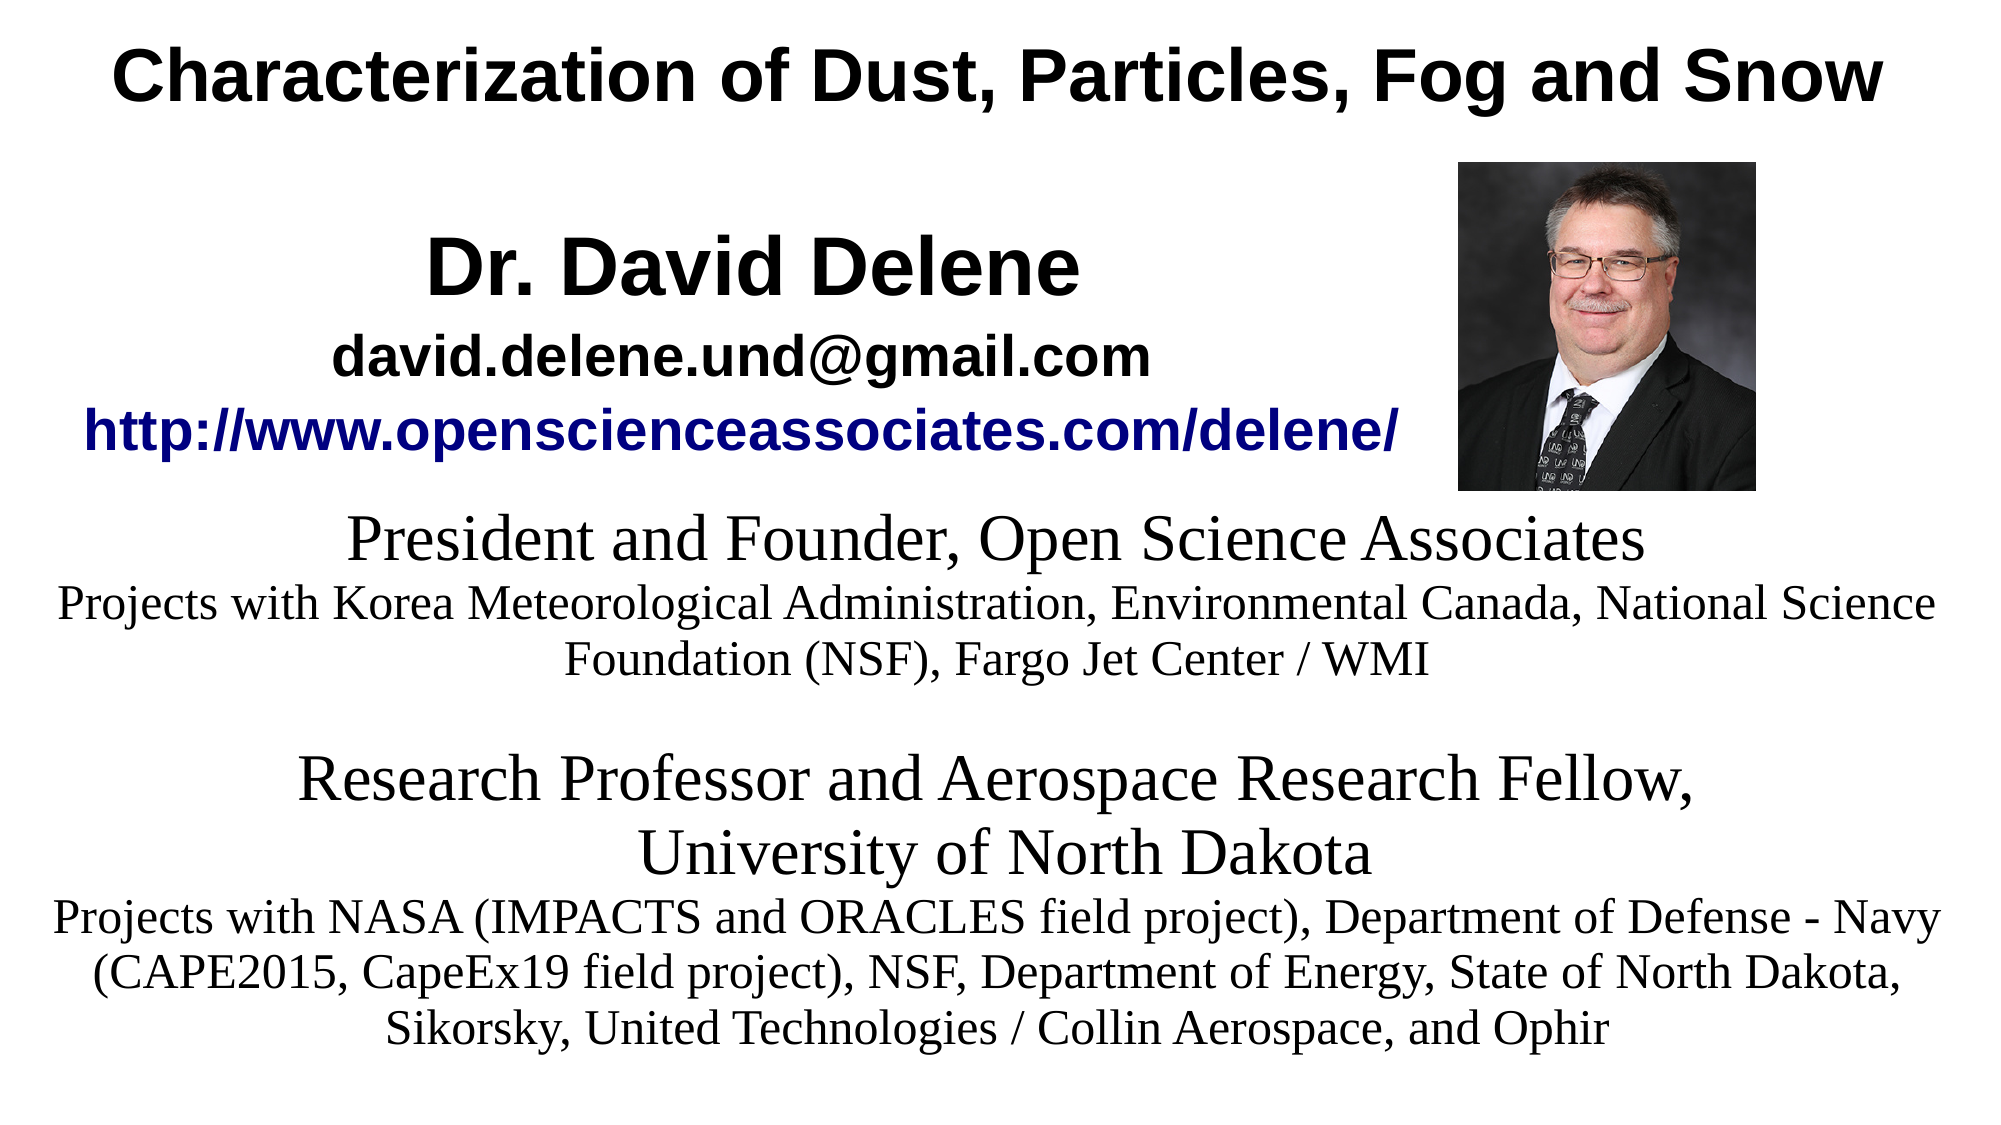

Characterization of Dust, Particles, Fog and Snow
 Dr. David Delene
david.delene.und@gmail.com
http://www.openscienceassociates.com/delene/
President and Founder, Open Science Associates
Projects with Korea Meteorological Administration, Environmental Canada, National Science Foundation (NSF), Fargo Jet Center / WMI
Research Professor and Aerospace Research Fellow,
 University of North Dakota
Projects with NASA (IMPACTS and ORACLES field project), Department of Defense - Navy (CAPE2015, CapeEx19 field project), NSF, Department of Energy, State of North Dakota, Sikorsky, United Technologies / Collin Aerospace, and Ophir